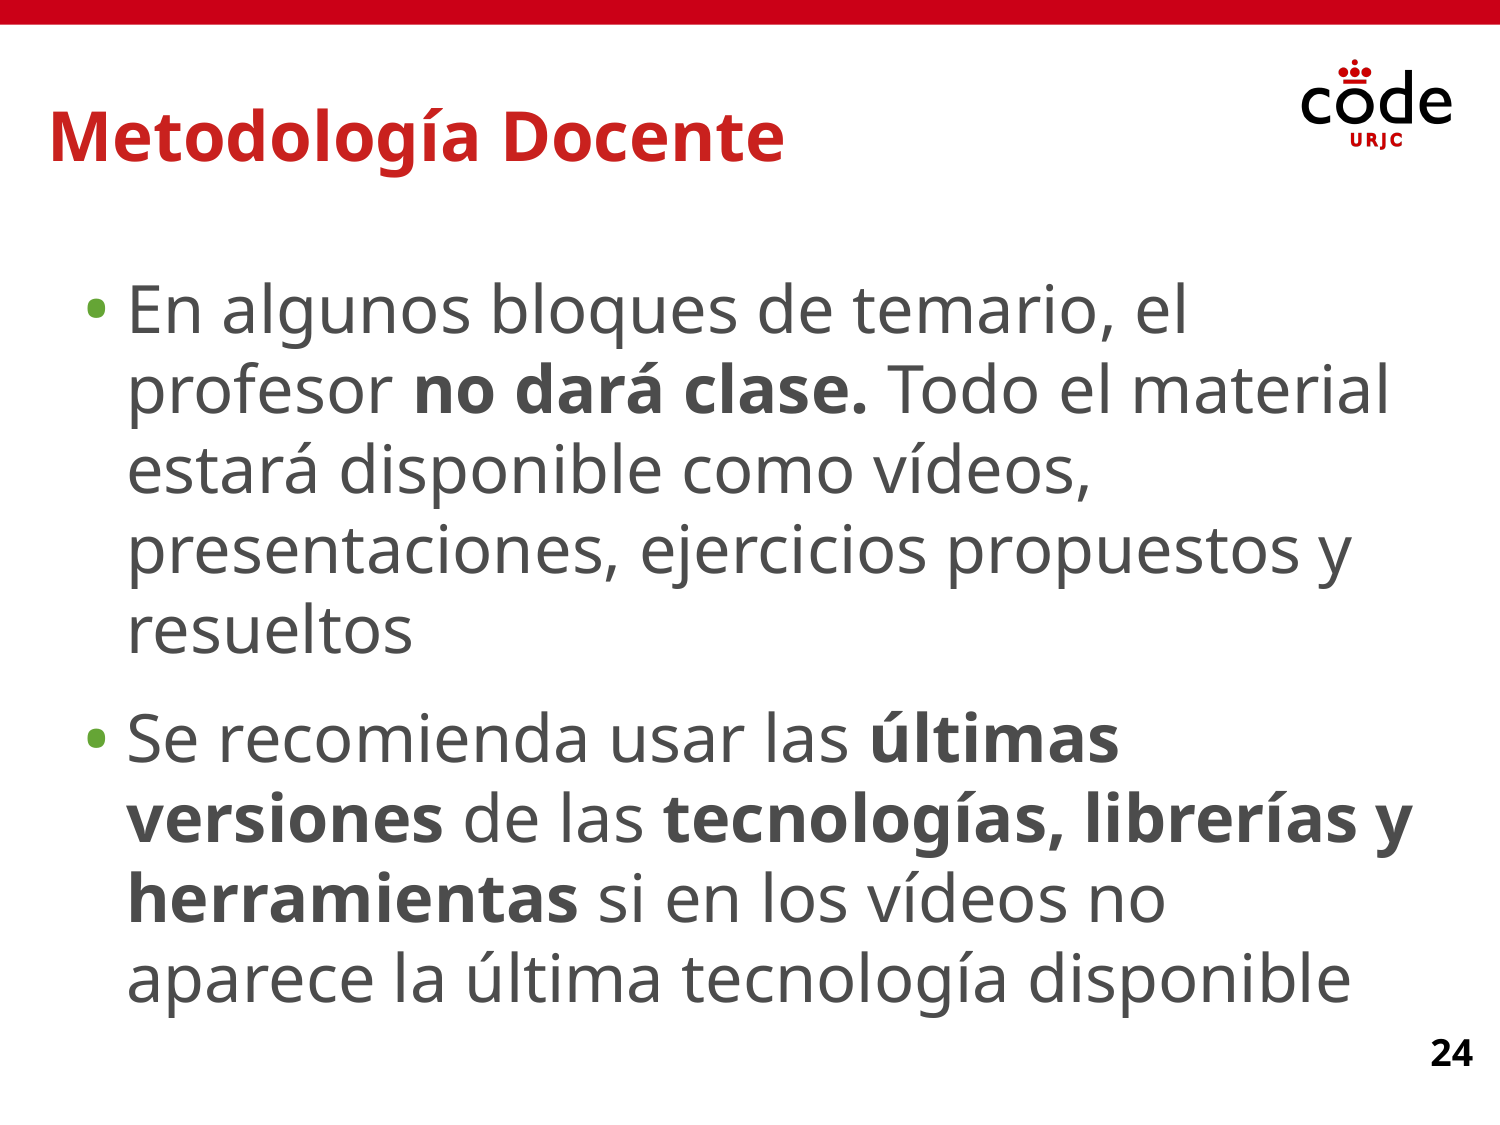

# Metodología Docente
En algunos bloques de temario, el profesor no dará clase. Todo el material estará disponible como vídeos, presentaciones, ejercicios propuestos y resueltos
Se recomienda usar las últimas versiones de las tecnologías, librerías y herramientas si en los vídeos no aparece la última tecnología disponible
24